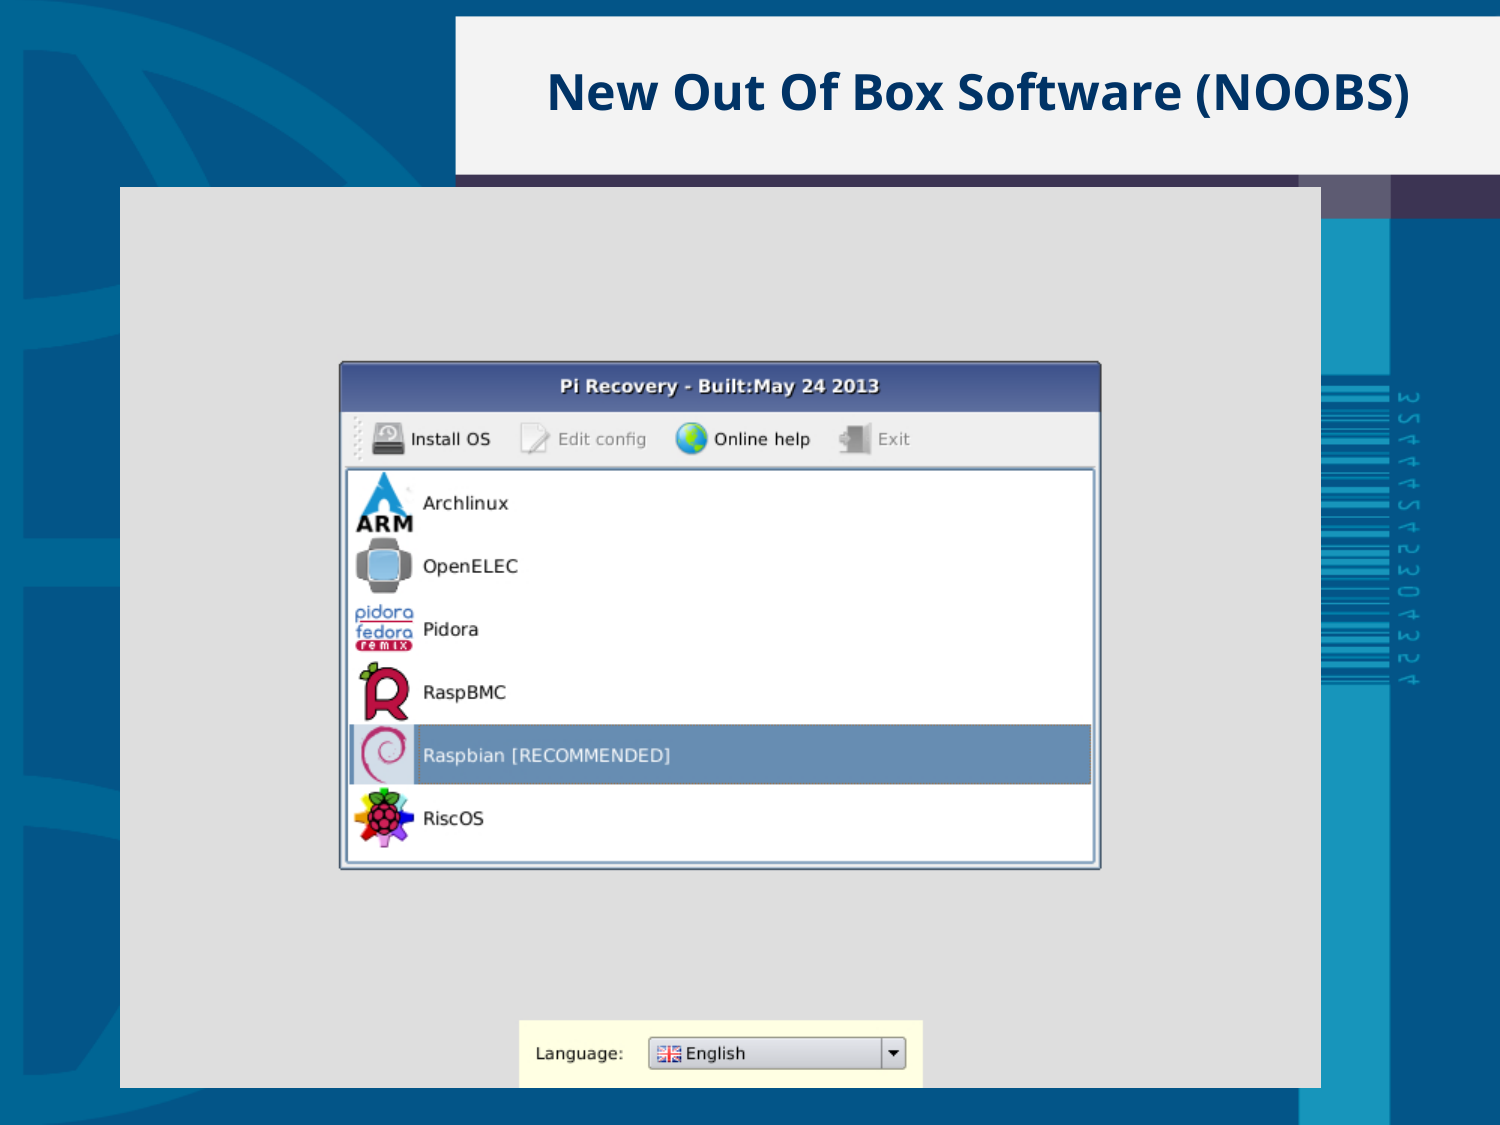

# New Out Of Box Software (NOOBS)